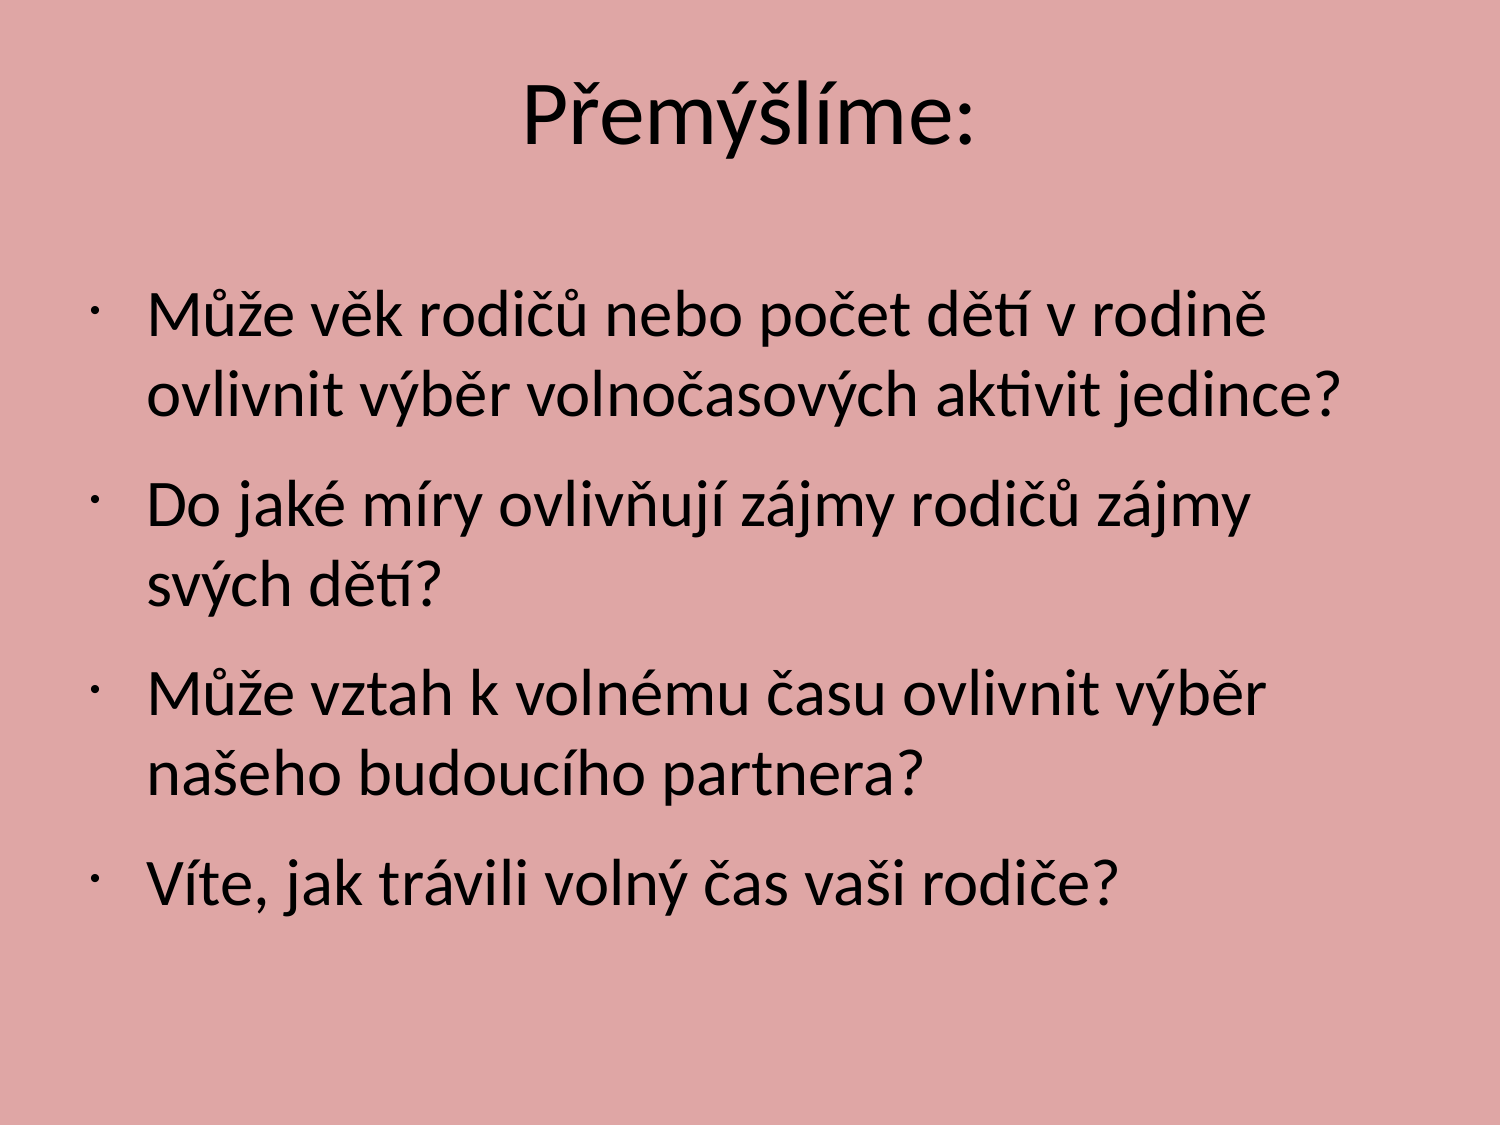

# Přemýšlíme:
Může věk rodičů nebo počet dětí v rodině ovlivnit výběr volnočasových aktivit jedince?
Do jaké míry ovlivňují zájmy rodičů zájmy svých dětí?
Může vztah k volnému času ovlivnit výběr našeho budoucího partnera?
Víte, jak trávili volný čas vaši rodiče?